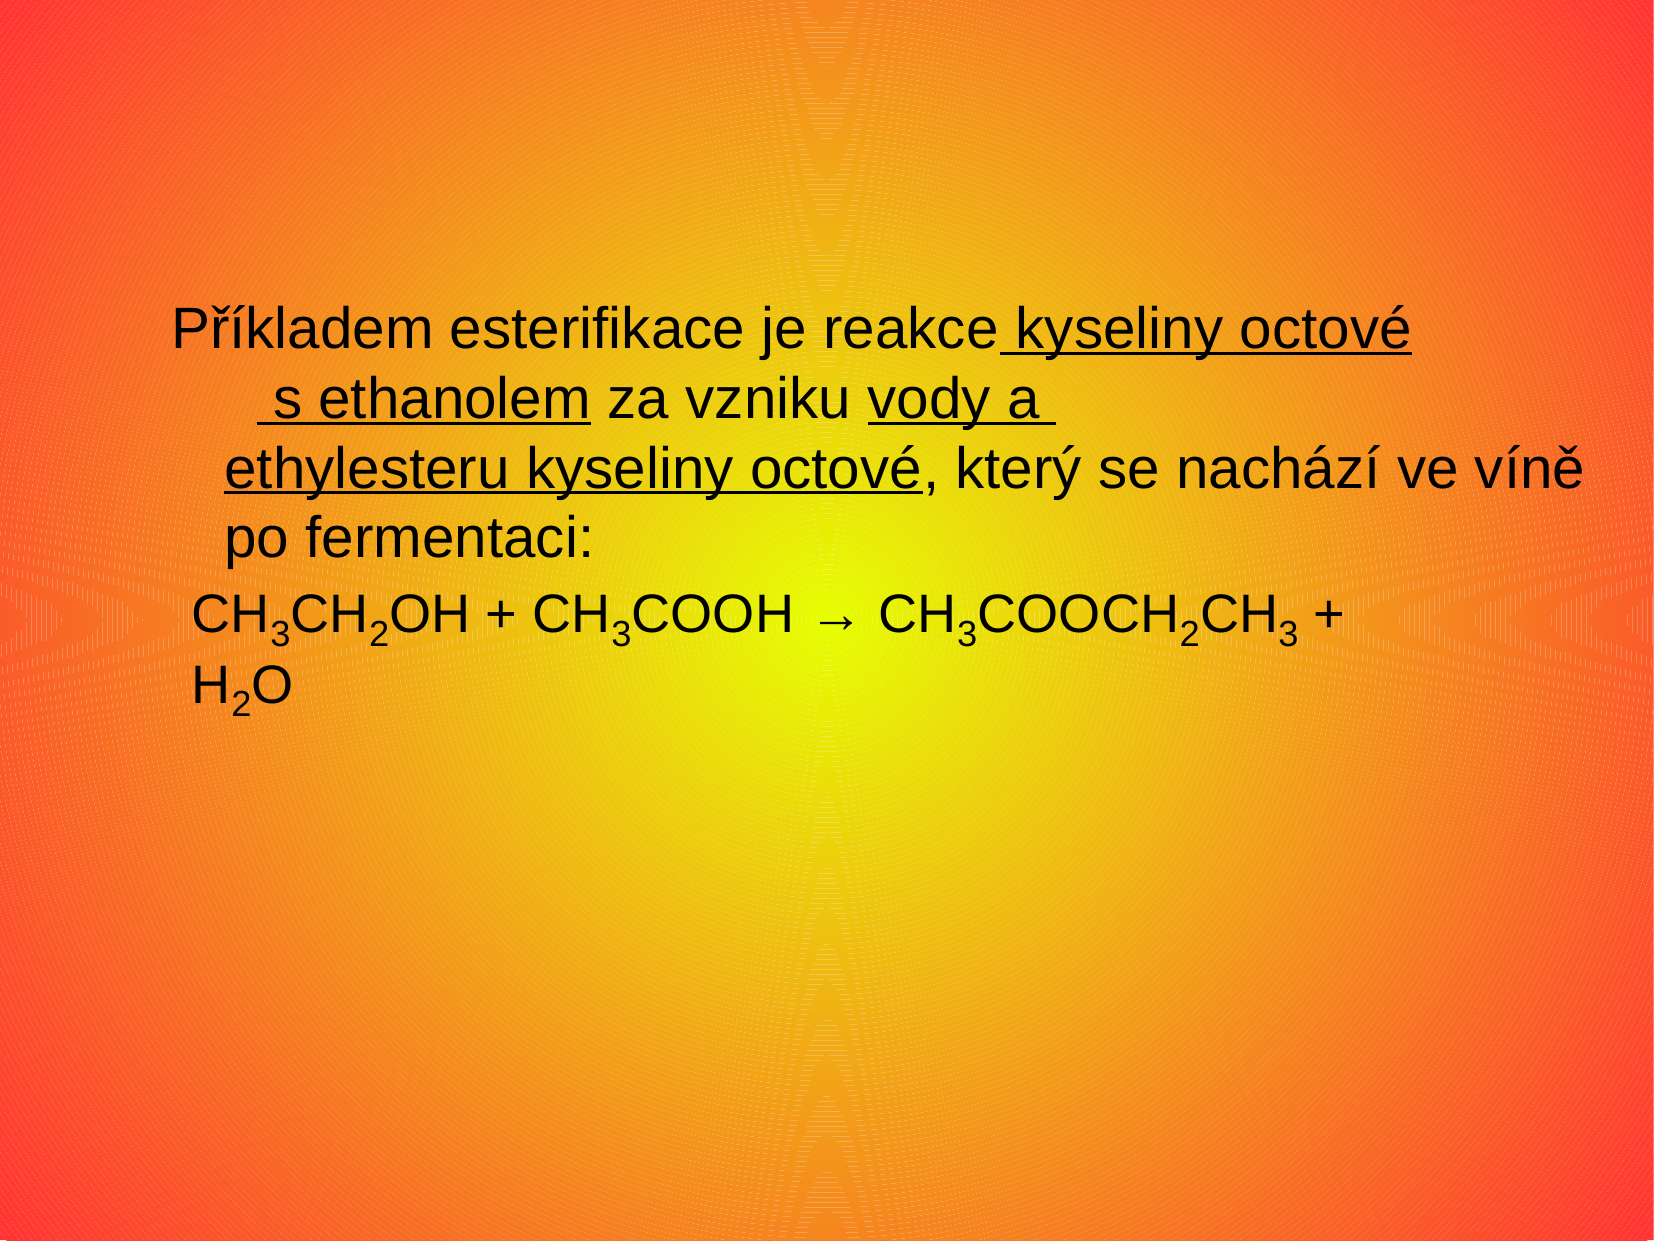

# Příkladem esterifikace je reakce kyseliny octové s ethanolem za vzniku vody a ethylesteru kyseliny octové, který se nachází ve víně po fermentaci:
CH3CH2OH + CH3COOH → CH3COOCH2CH3 + H2O